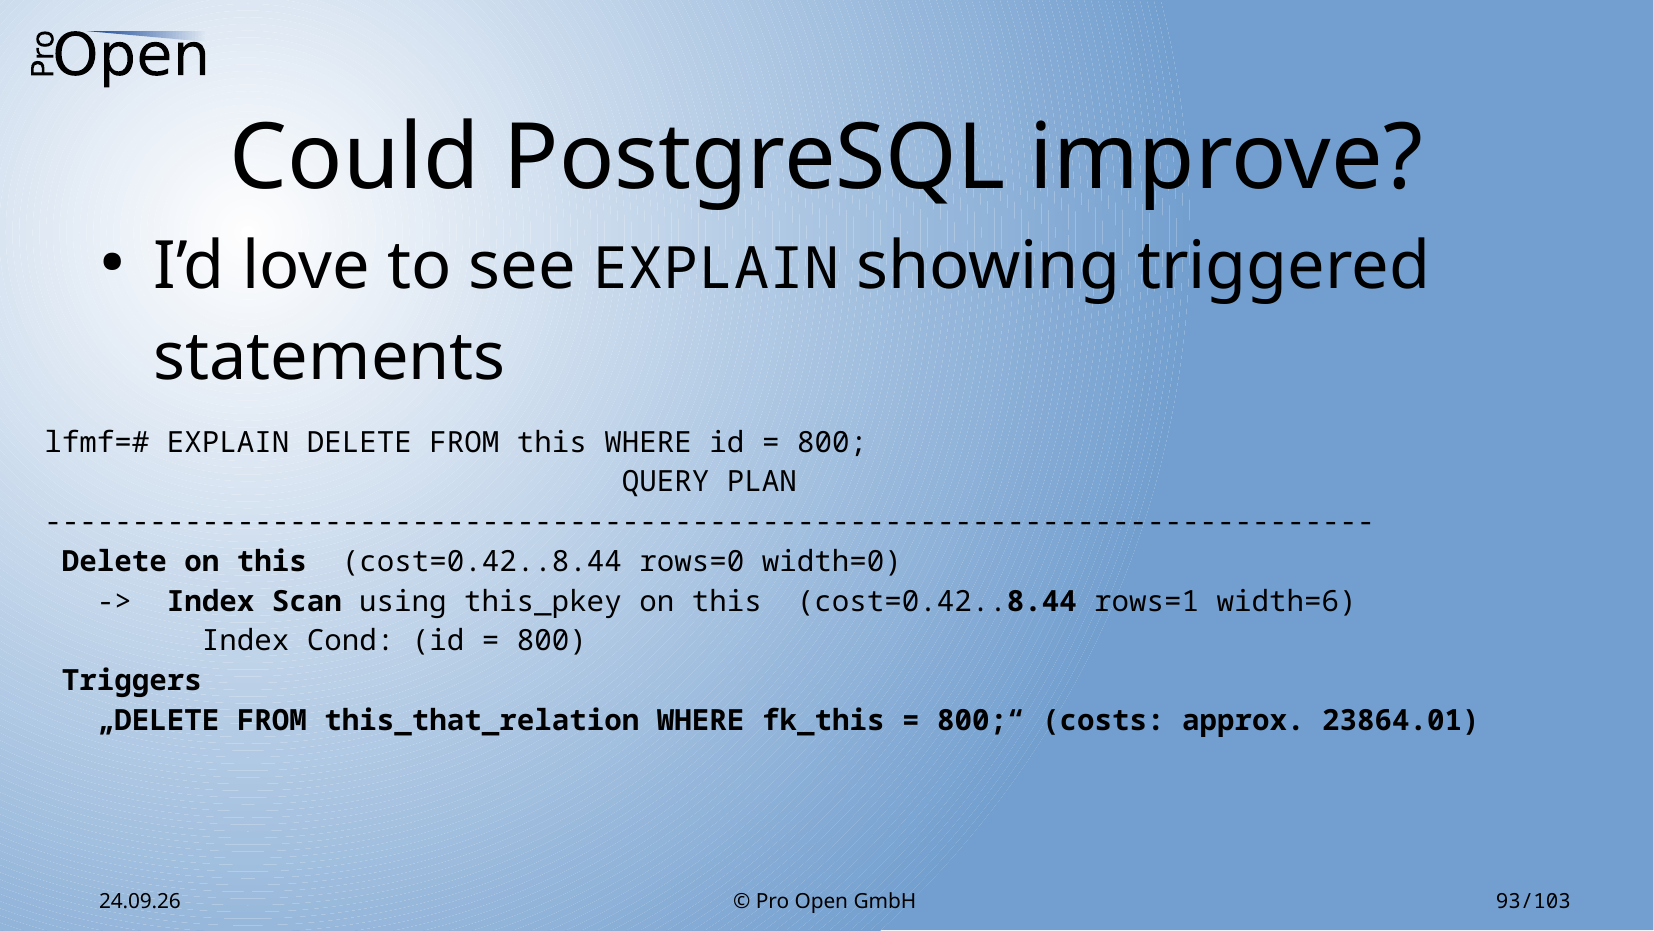

# Could PostgreSQL improve?
I’d love to see EXPLAIN showing triggered statements
lfmf=# EXPLAIN DELETE FROM this WHERE id = 800;
 QUERY PLAN
----------------------------------------------------------------------------
 Delete on this (cost=0.42..8.44 rows=0 width=0)
 -> Index Scan using this_pkey on this (cost=0.42..8.44 rows=1 width=6)
 Index Cond: (id = 800)
 Triggers
 „DELETE FROM this_that_relation WHERE fk_this = 800;“ (costs: approx. 23864.01)
© Pro Open GmbH
93